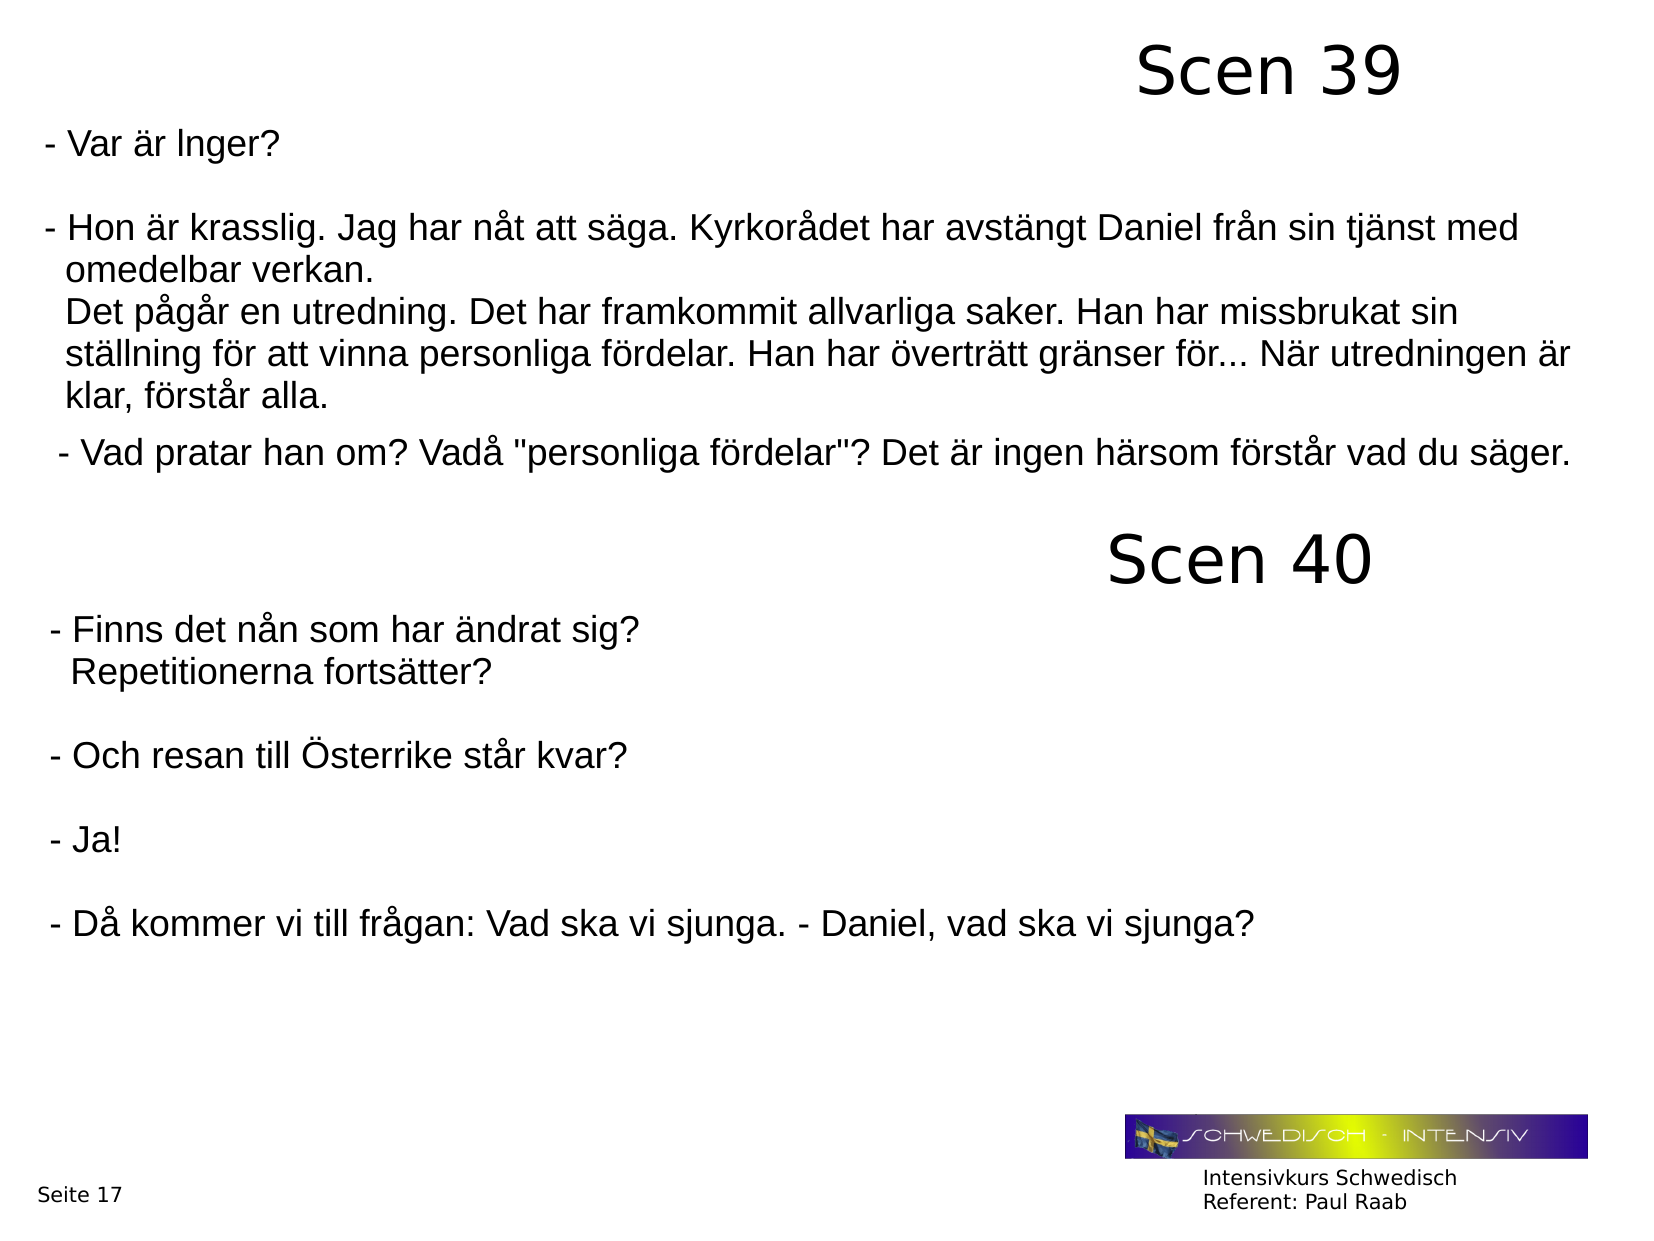

Scen 39
- Var är lnger?
- Hon är krasslig. Jag har nåt att säga. Kyrkorådet har avstängt Daniel från sin tjänst med
 omedelbar verkan.
 Det pågår en utredning. Det har framkommit allvarliga saker. Han har missbrukat sin
 ställning för att vinna personliga fördelar. Han har överträtt gränser för... När utredningen är
 klar, förstår alla.
- Vad pratar han om? Vadå "personliga fördelar"? Det är ingen härsom förstår vad du säger.
 Scen 40
- Finns det nån som har ändrat sig?
 Repetitionerna fortsätter?
- Och resan till Österrike står kvar?
- Ja!
- Då kommer vi till frågan: Vad ska vi sjunga. - Daniel, vad ska vi sjunga?